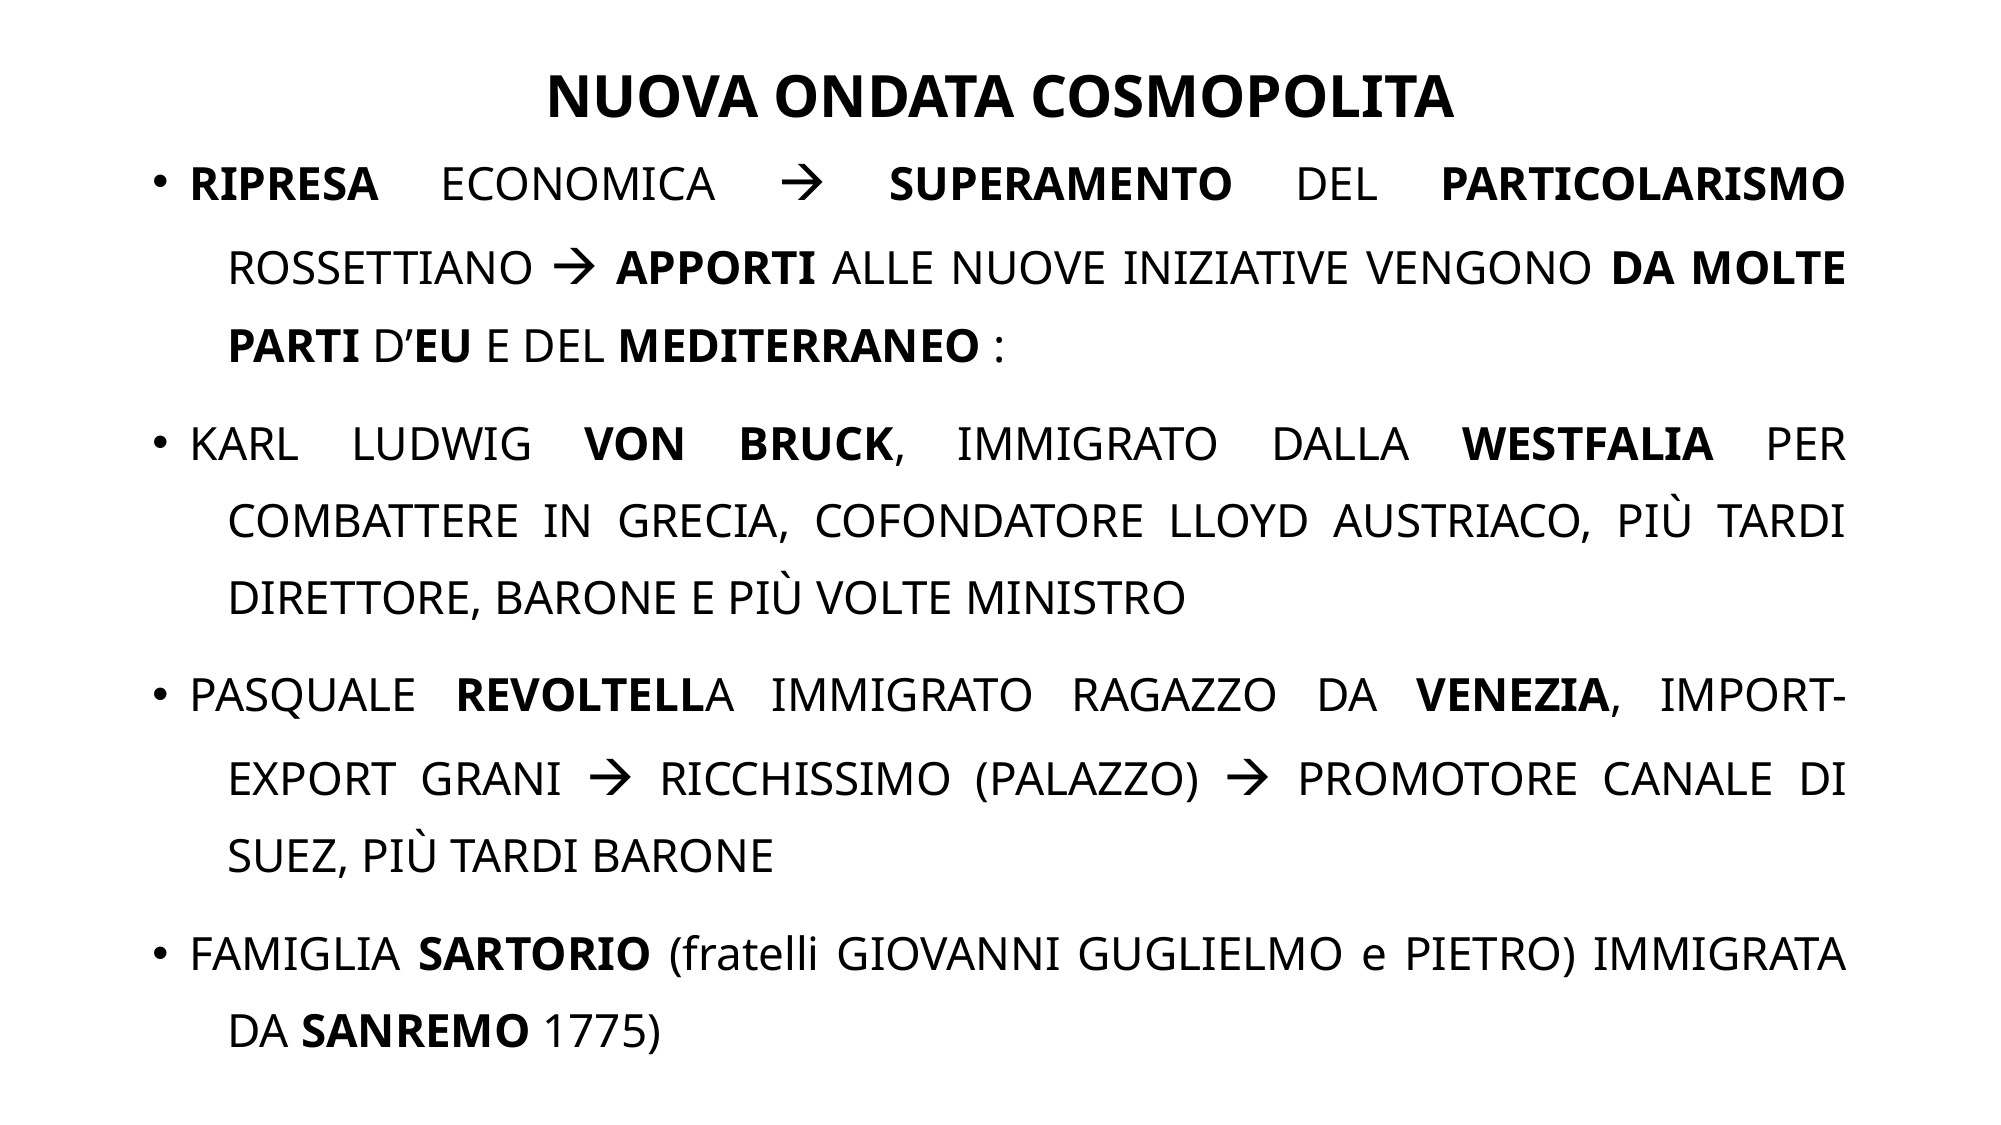

# NUOVA ONDATA COSMOPOLITA
RIPRESA ECONOMICA  SUPERAMENTO DEL PARTICOLARISMO ROSSETTIANO  APPORTI ALLE NUOVE INIZIATIVE VENGONO DA MOLTE PARTI D’EU E DEL MEDITERRANEO :
KARL LUDWIG VON BRUCK, IMMIGRATO DALLA WESTFALIA PER COMBATTERE IN GRECIA, COFONDATORE LLOYD AUSTRIACO, PIÙ TARDI DIRETTORE, BARONE E PIÙ VOLTE MINISTRO
PASQUALE REVOLTELLA IMMIGRATO RAGAZZO DA VENEZIA, IMPORT-EXPORT GRANI  RICCHISSIMO (PALAZZO)  PROMOTORE CANALE DI SUEZ, PIÙ TARDI BARONE
FAMIGLIA SARTORIO (fratelli GIOVANNI GUGLIELMO e PIETRO) IMMIGRATA DA SANREMO 1775)